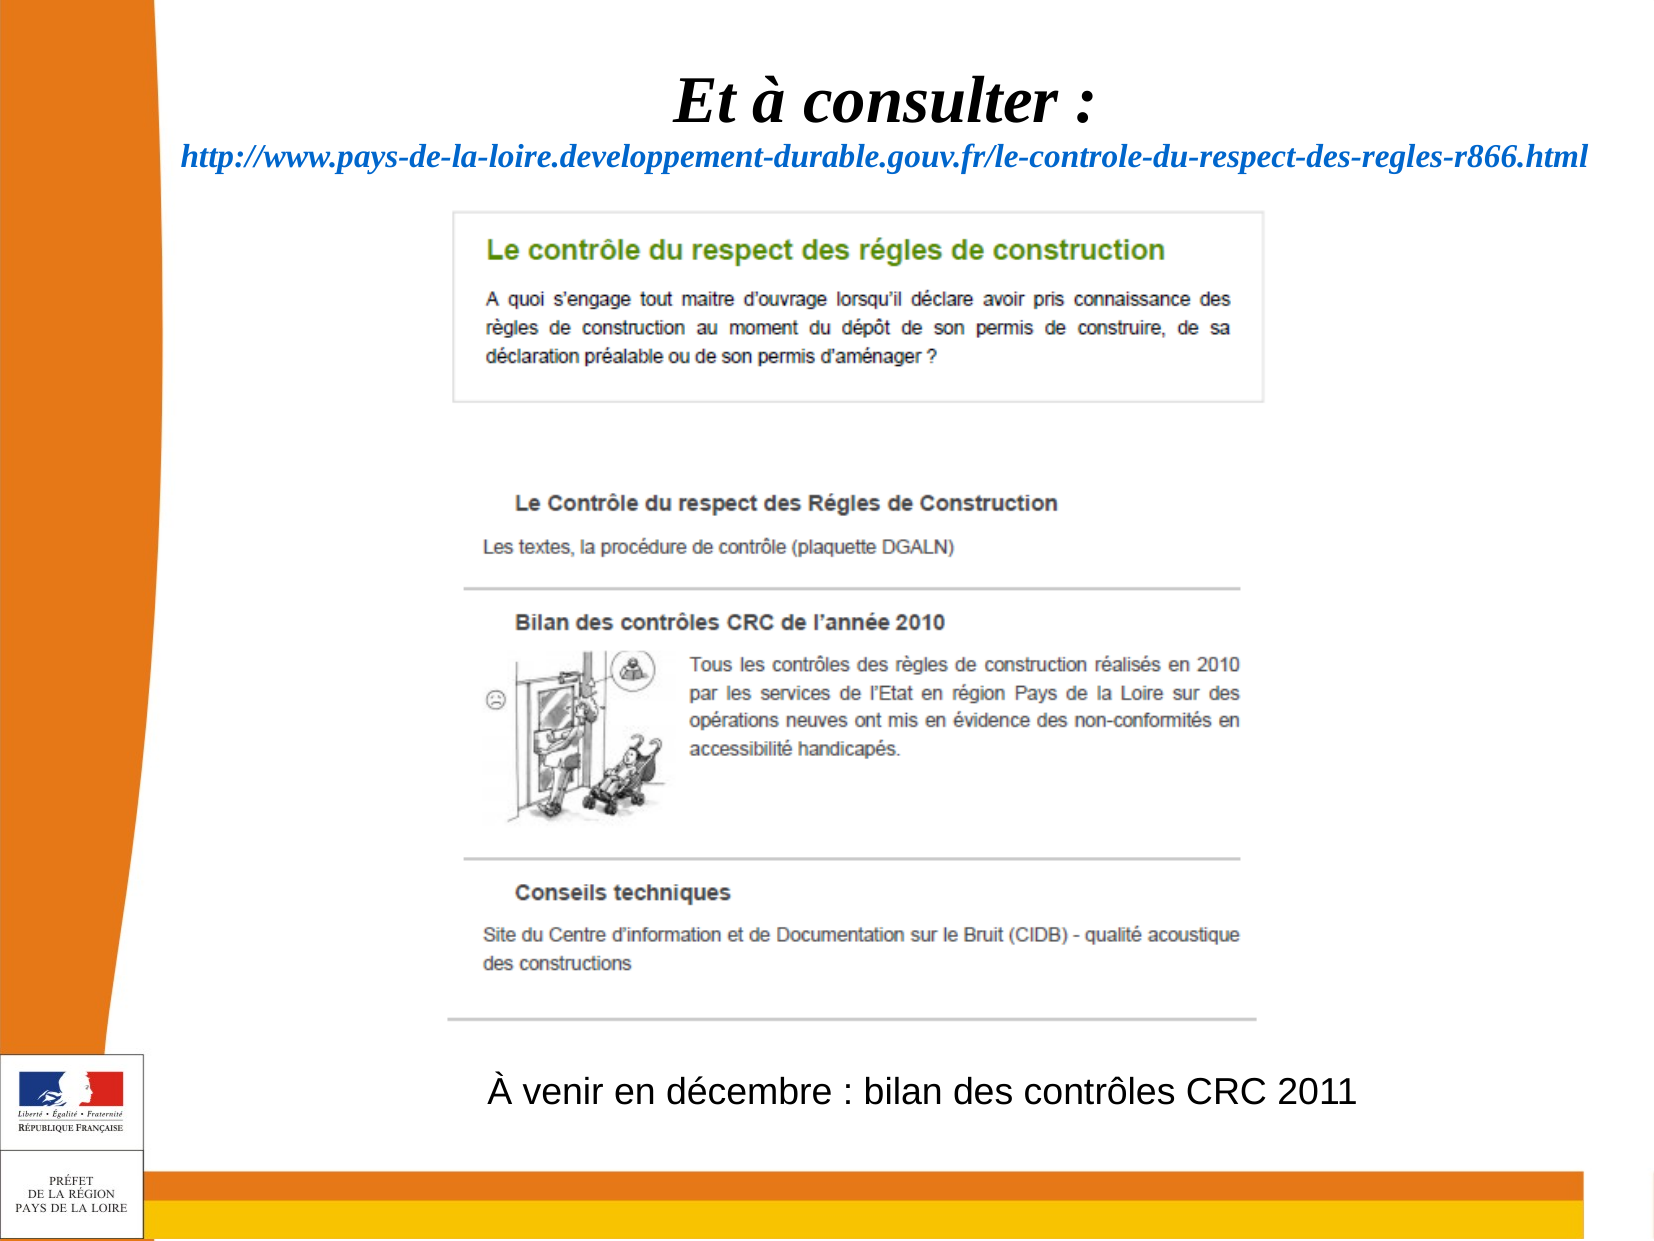

# Et à consulter : http://www.pays-de-la-loire.developpement-durable.gouv.fr/le-controle-du-respect-des-regles-r866.html
À venir en décembre : bilan des contrôles CRC 2011